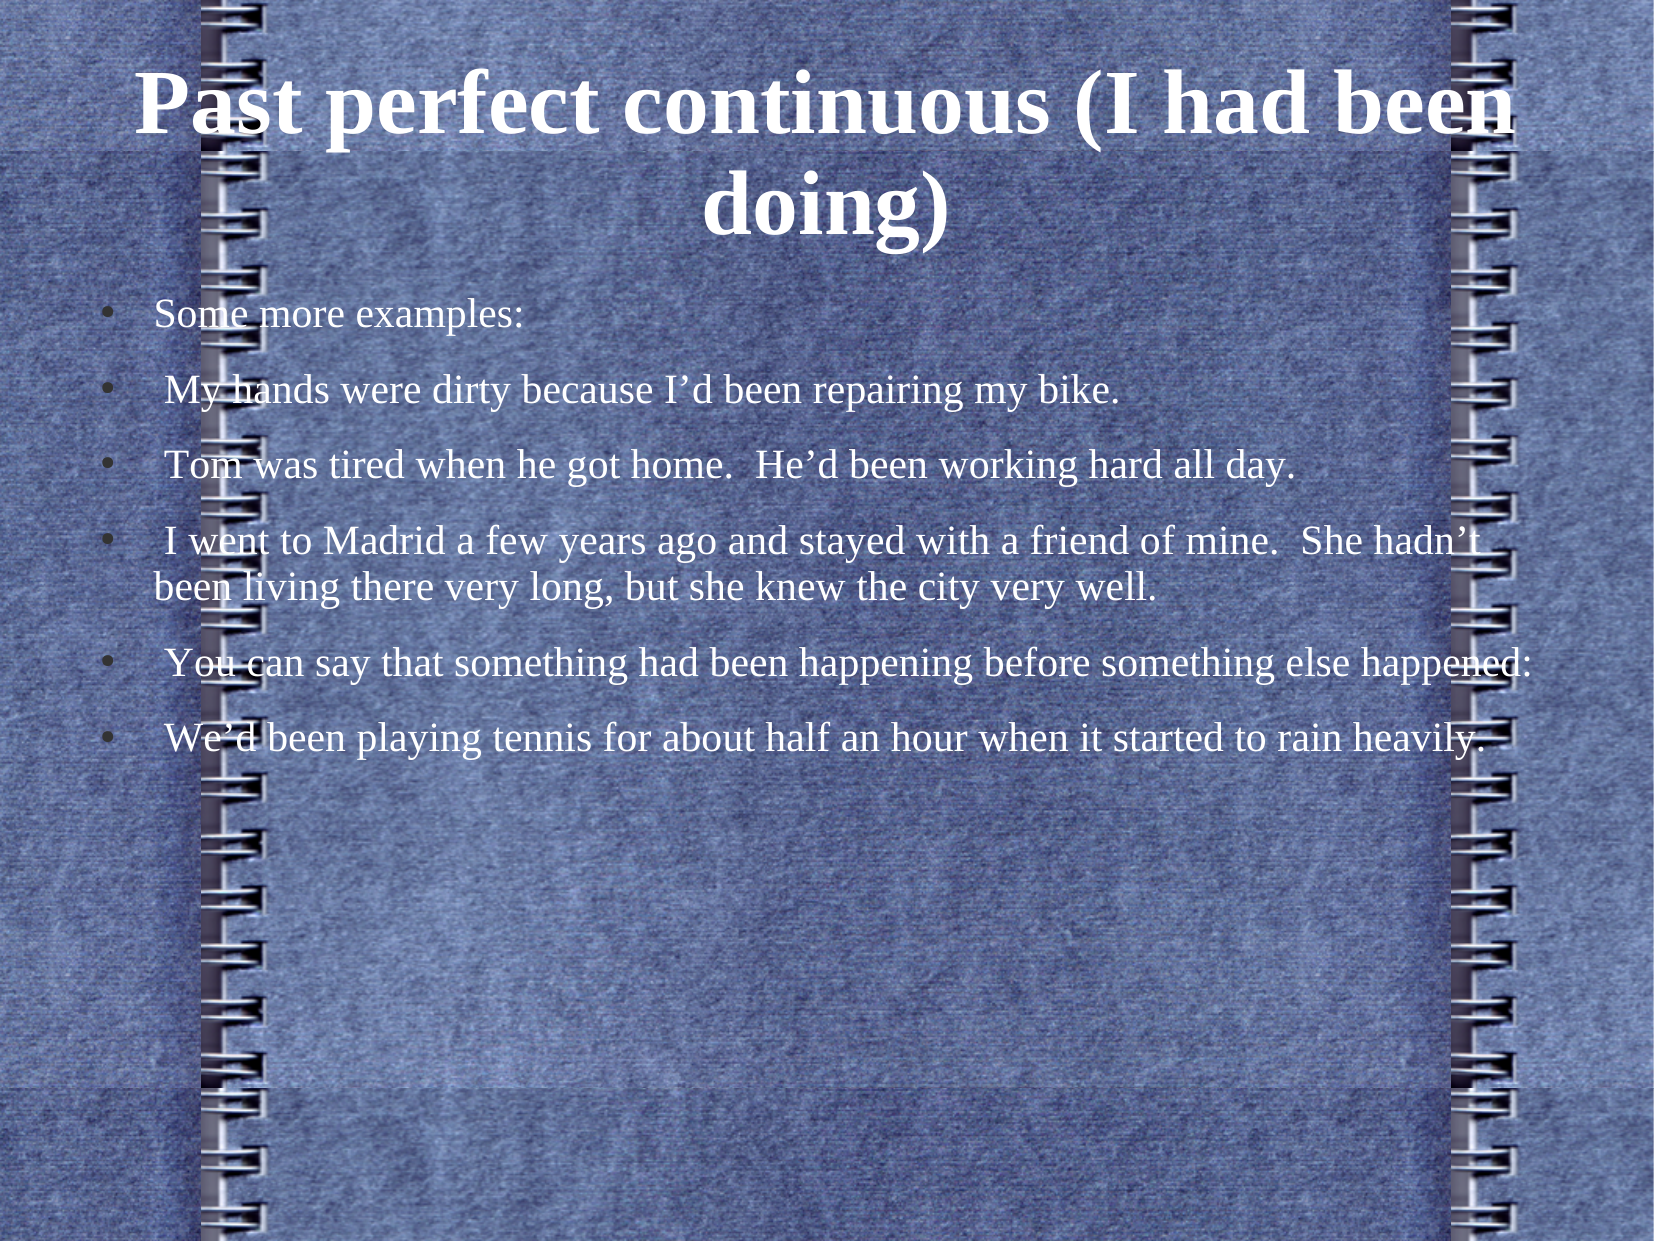

# Past perfect continuous (I had been doing)
Some more examples:
 My hands were dirty because I’d been repairing my bike.
 Tom was tired when he got home. He’d been working hard all day.
 I went to Madrid a few years ago and stayed with a friend of mine. She hadn’t been living there very long, but she knew the city very well.
 You can say that something had been happening before something else happened:
 We’d been playing tennis for about half an hour when it started to rain heavily.